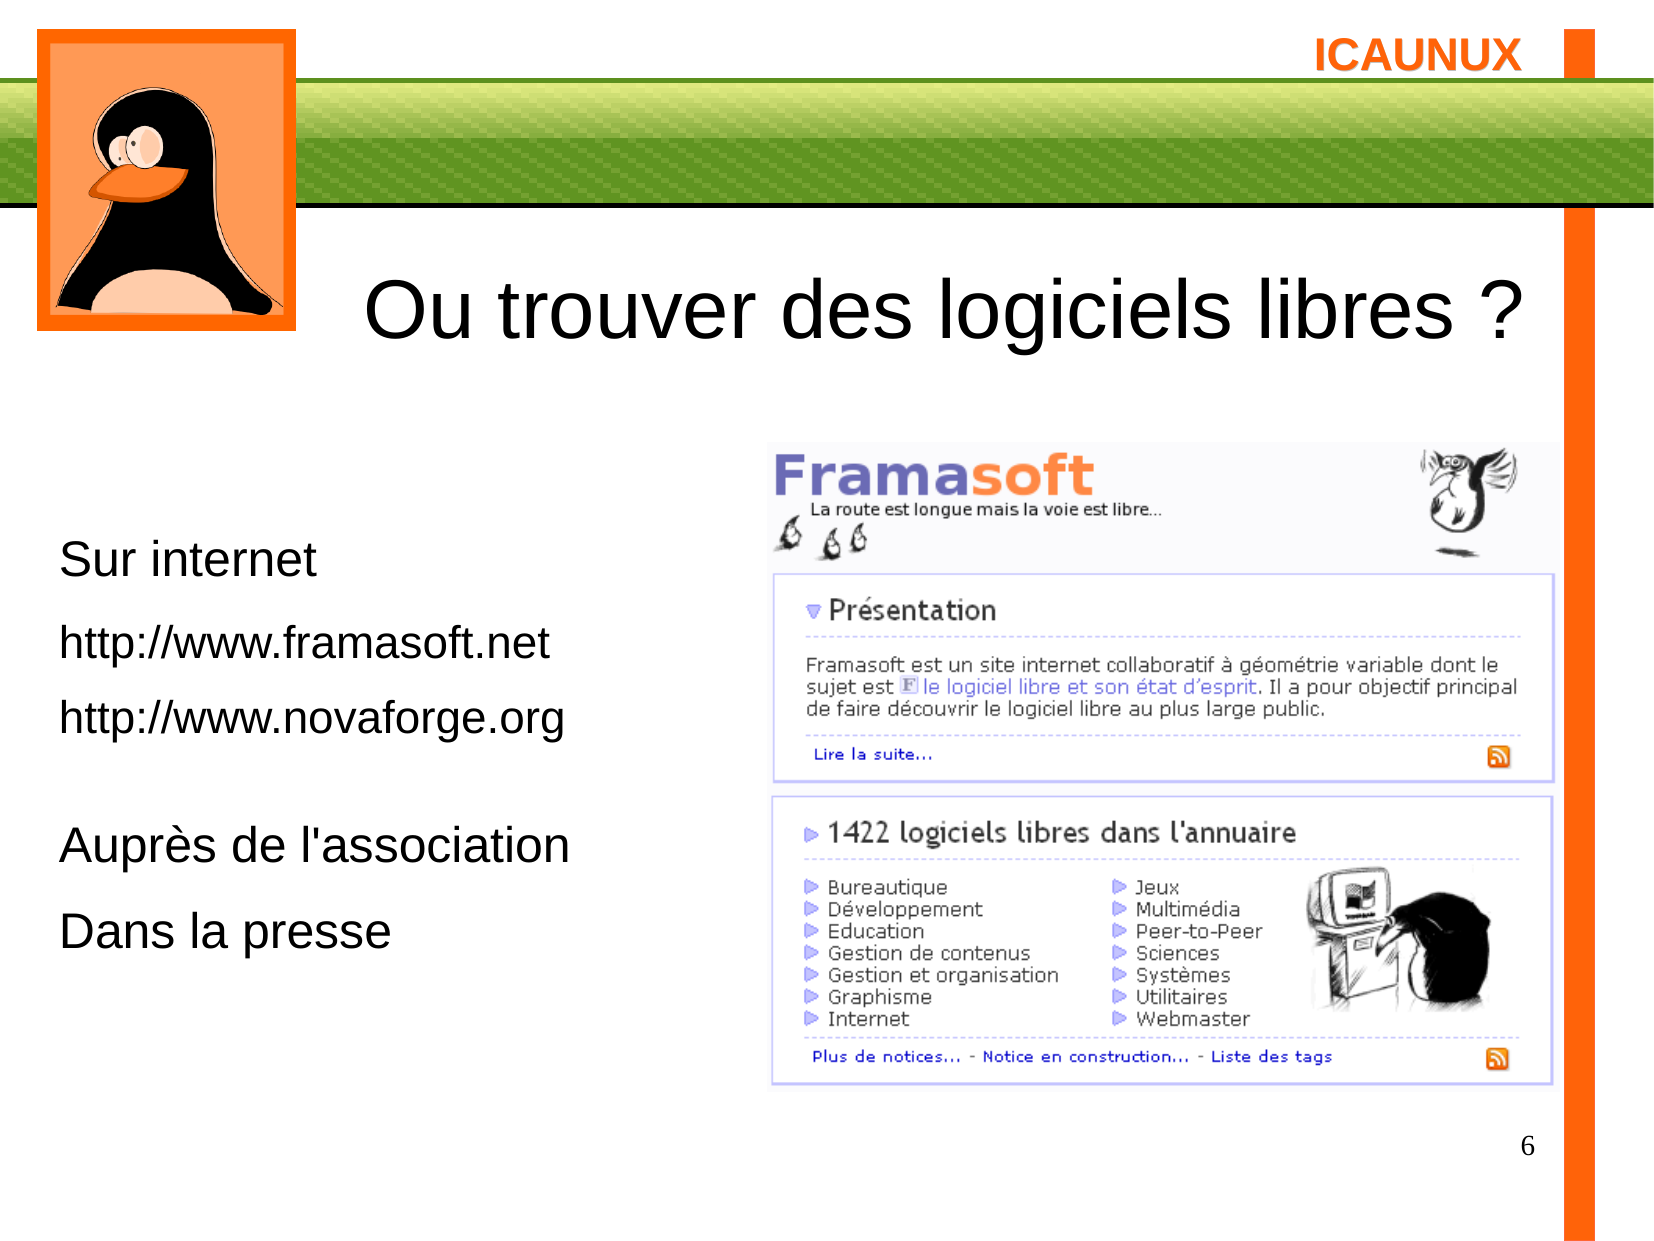

# Ou trouver des logiciels libres ?
Sur internet
http://www.framasoft.net
http://www.novaforge.org
Auprès de l'association
Dans la presse
6